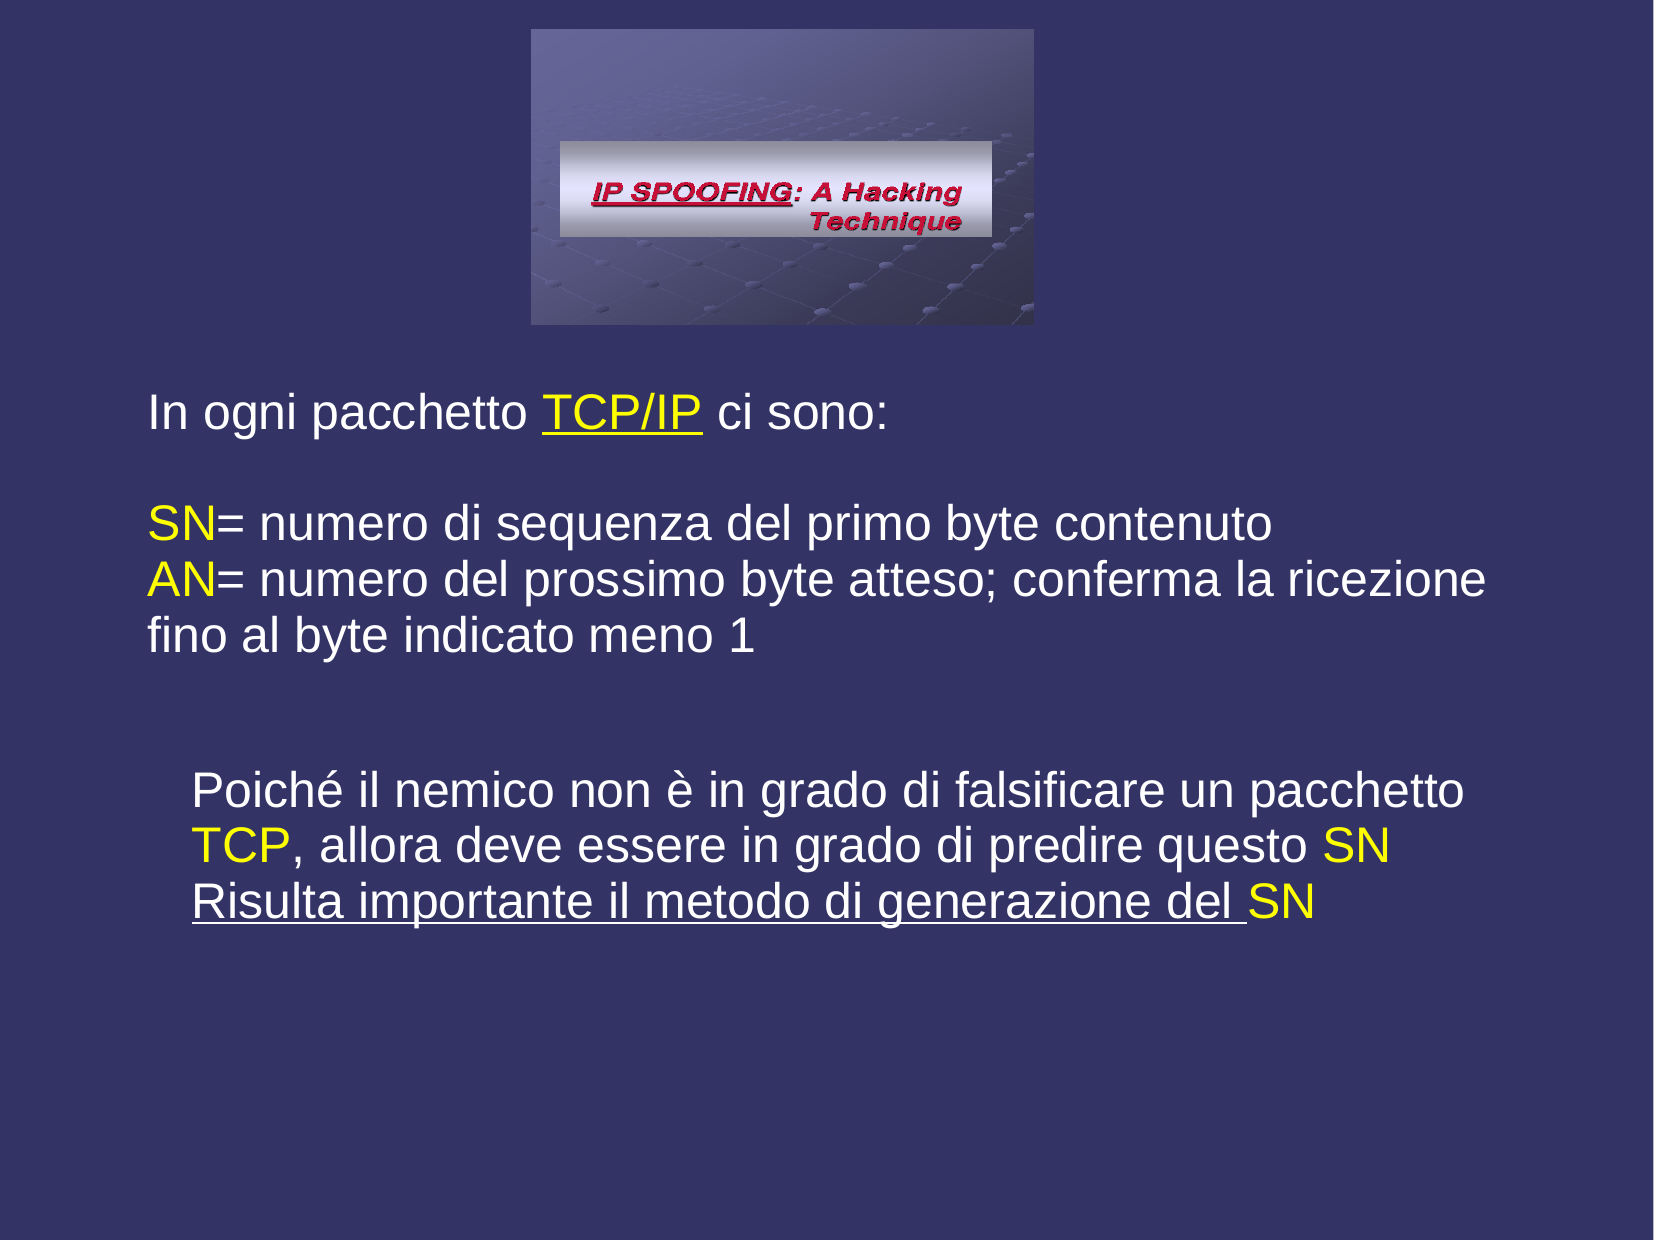

In ogni pacchetto TCP/IP ci sono:
SN= numero di sequenza del primo byte contenuto
AN= numero del prossimo byte atteso; conferma la ricezione
fino al byte indicato meno 1
Poiché il nemico non è in grado di falsificare un pacchetto
TCP, allora deve essere in grado di predire questo SN
Risulta importante il metodo di generazione del SN